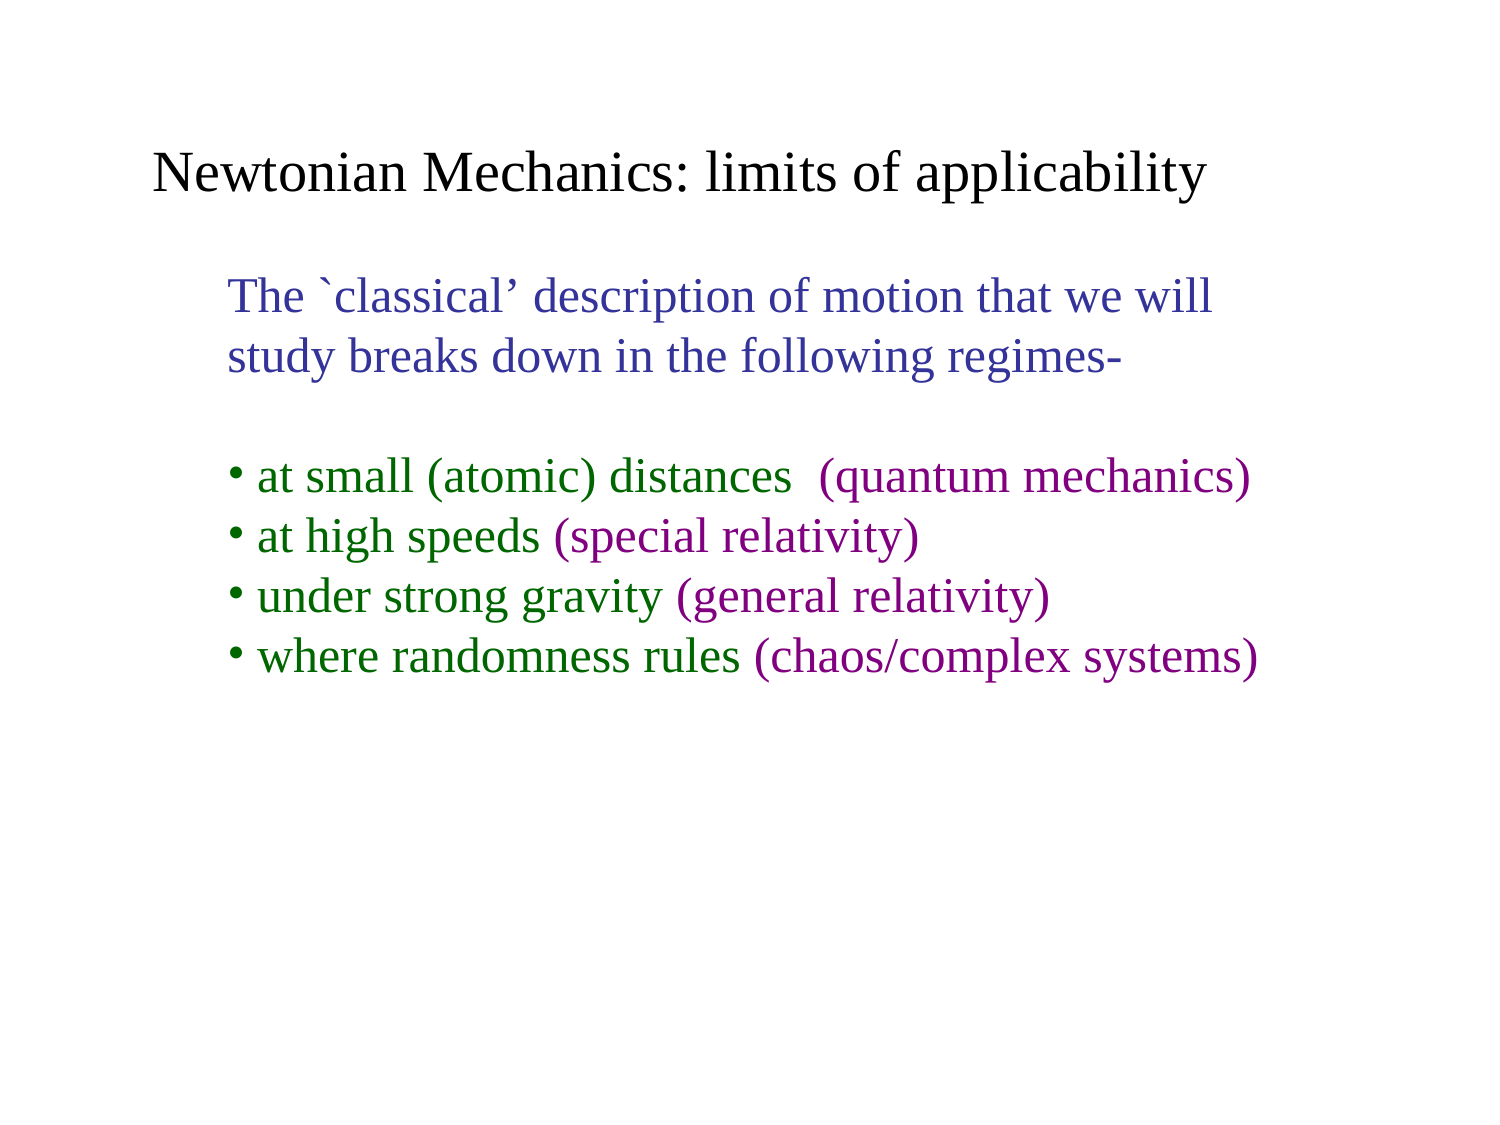

Newtonian Mechanics: limits of applicability
The `classical’ description of motion that we will study breaks down in the following regimes-
 at small (atomic) distances (quantum mechanics)
 at high speeds (special relativity)
 under strong gravity (general relativity)
 where randomness rules (chaos/complex systems)